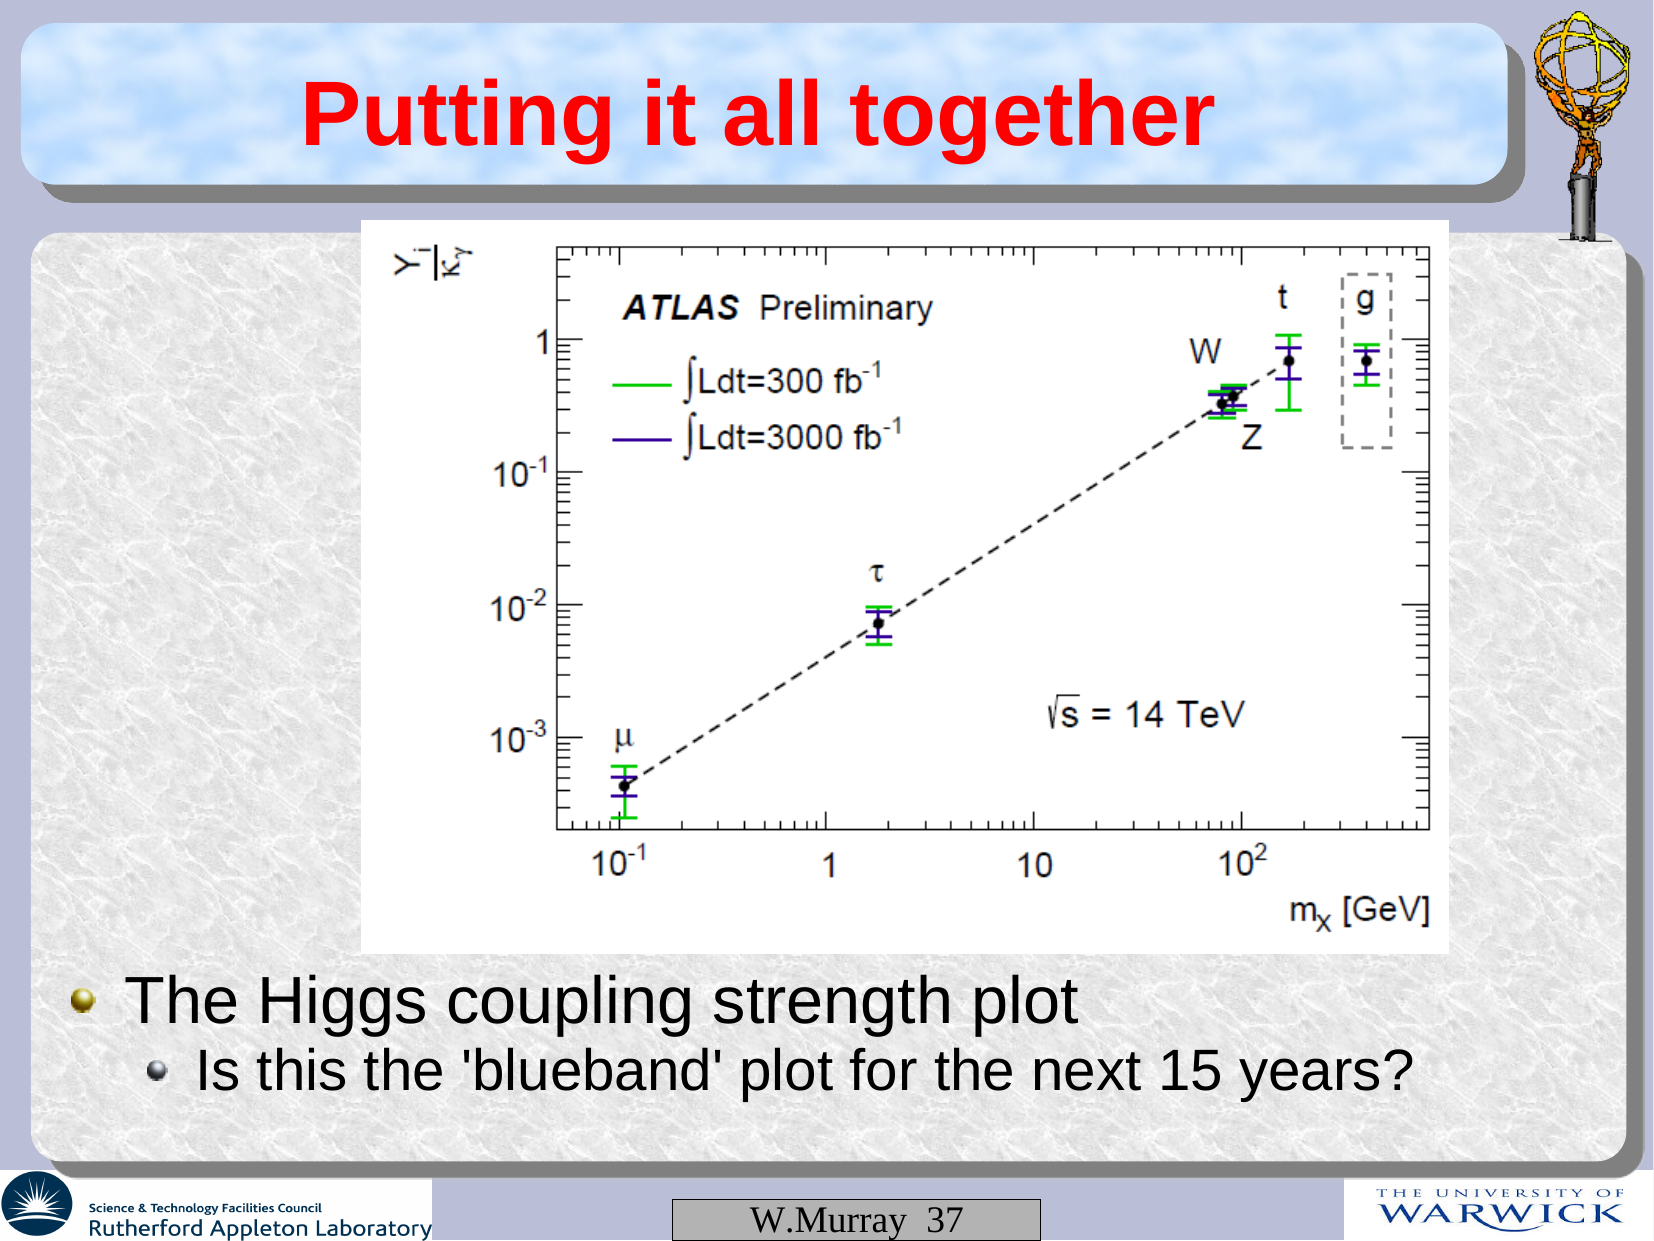

# Putting it all together
The Higgs coupling strength plot
Is this the 'blueband' plot for the next 15 years?